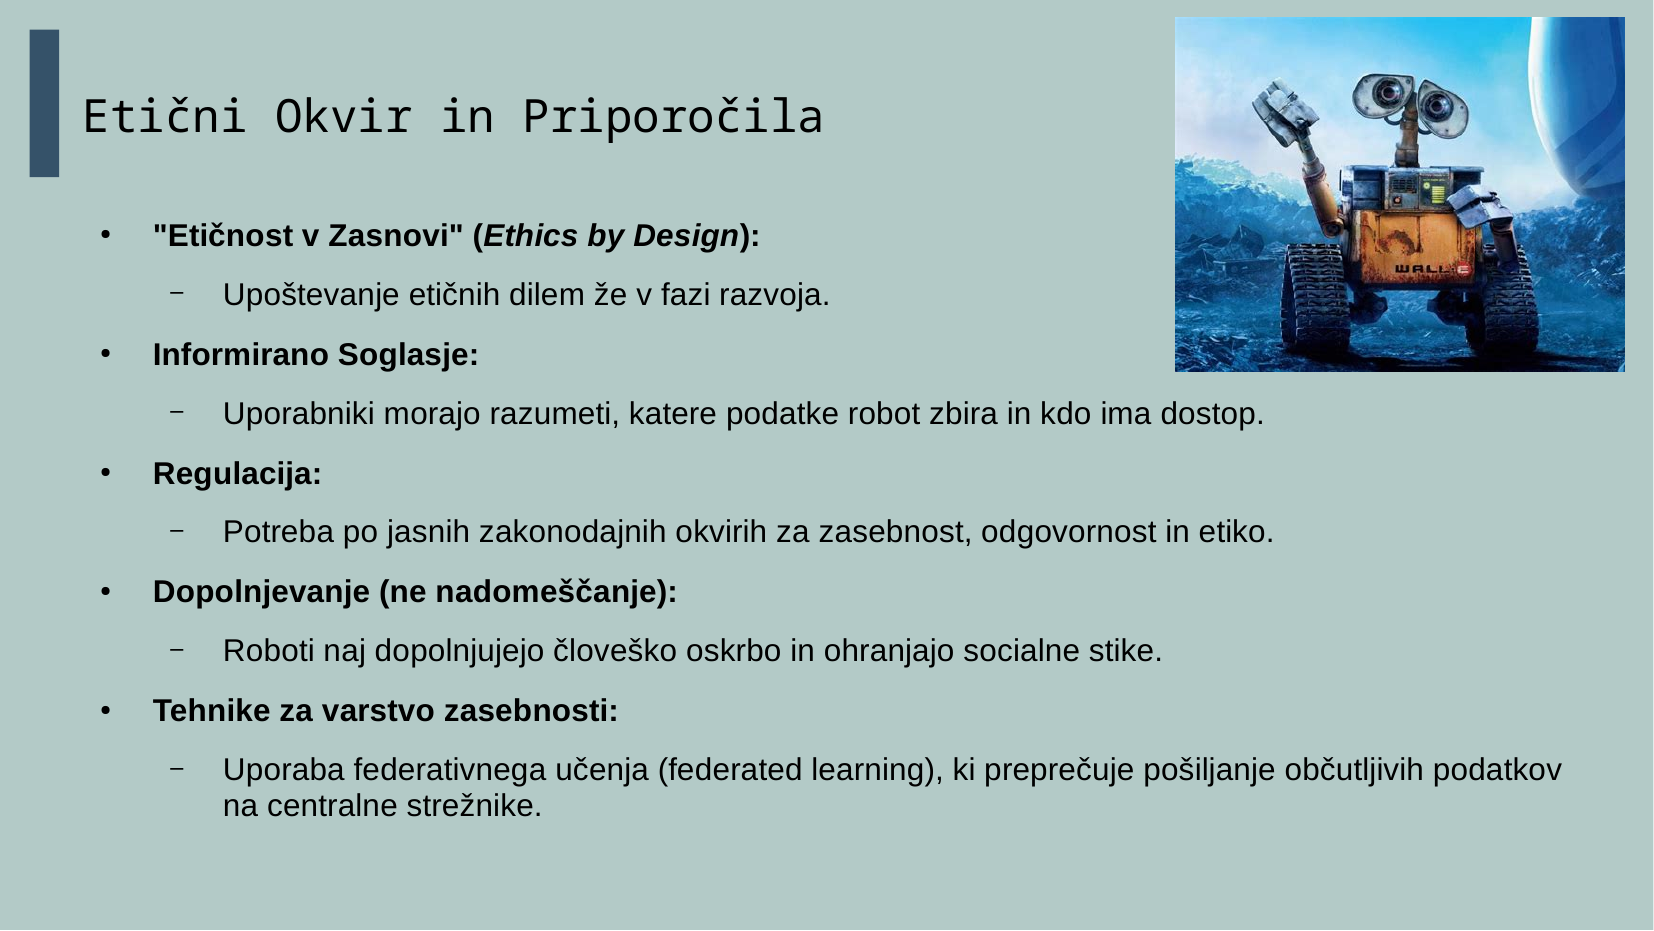

# Etični Okvir in Priporočila
"Etičnost v Zasnovi" (Ethics by Design):
Upoštevanje etičnih dilem že v fazi razvoja.
Informirano Soglasje:
Uporabniki morajo razumeti, katere podatke robot zbira in kdo ima dostop.
Regulacija:
Potreba po jasnih zakonodajnih okvirih za zasebnost, odgovornost in etiko.
Dopolnjevanje (ne nadomeščanje):
Roboti naj dopolnjujejo človeško oskrbo in ohranjajo socialne stike.
Tehnike za varstvo zasebnosti:
Uporaba federativnega učenja (federated learning), ki preprečuje pošiljanje občutljivih podatkov na centralne strežnike.